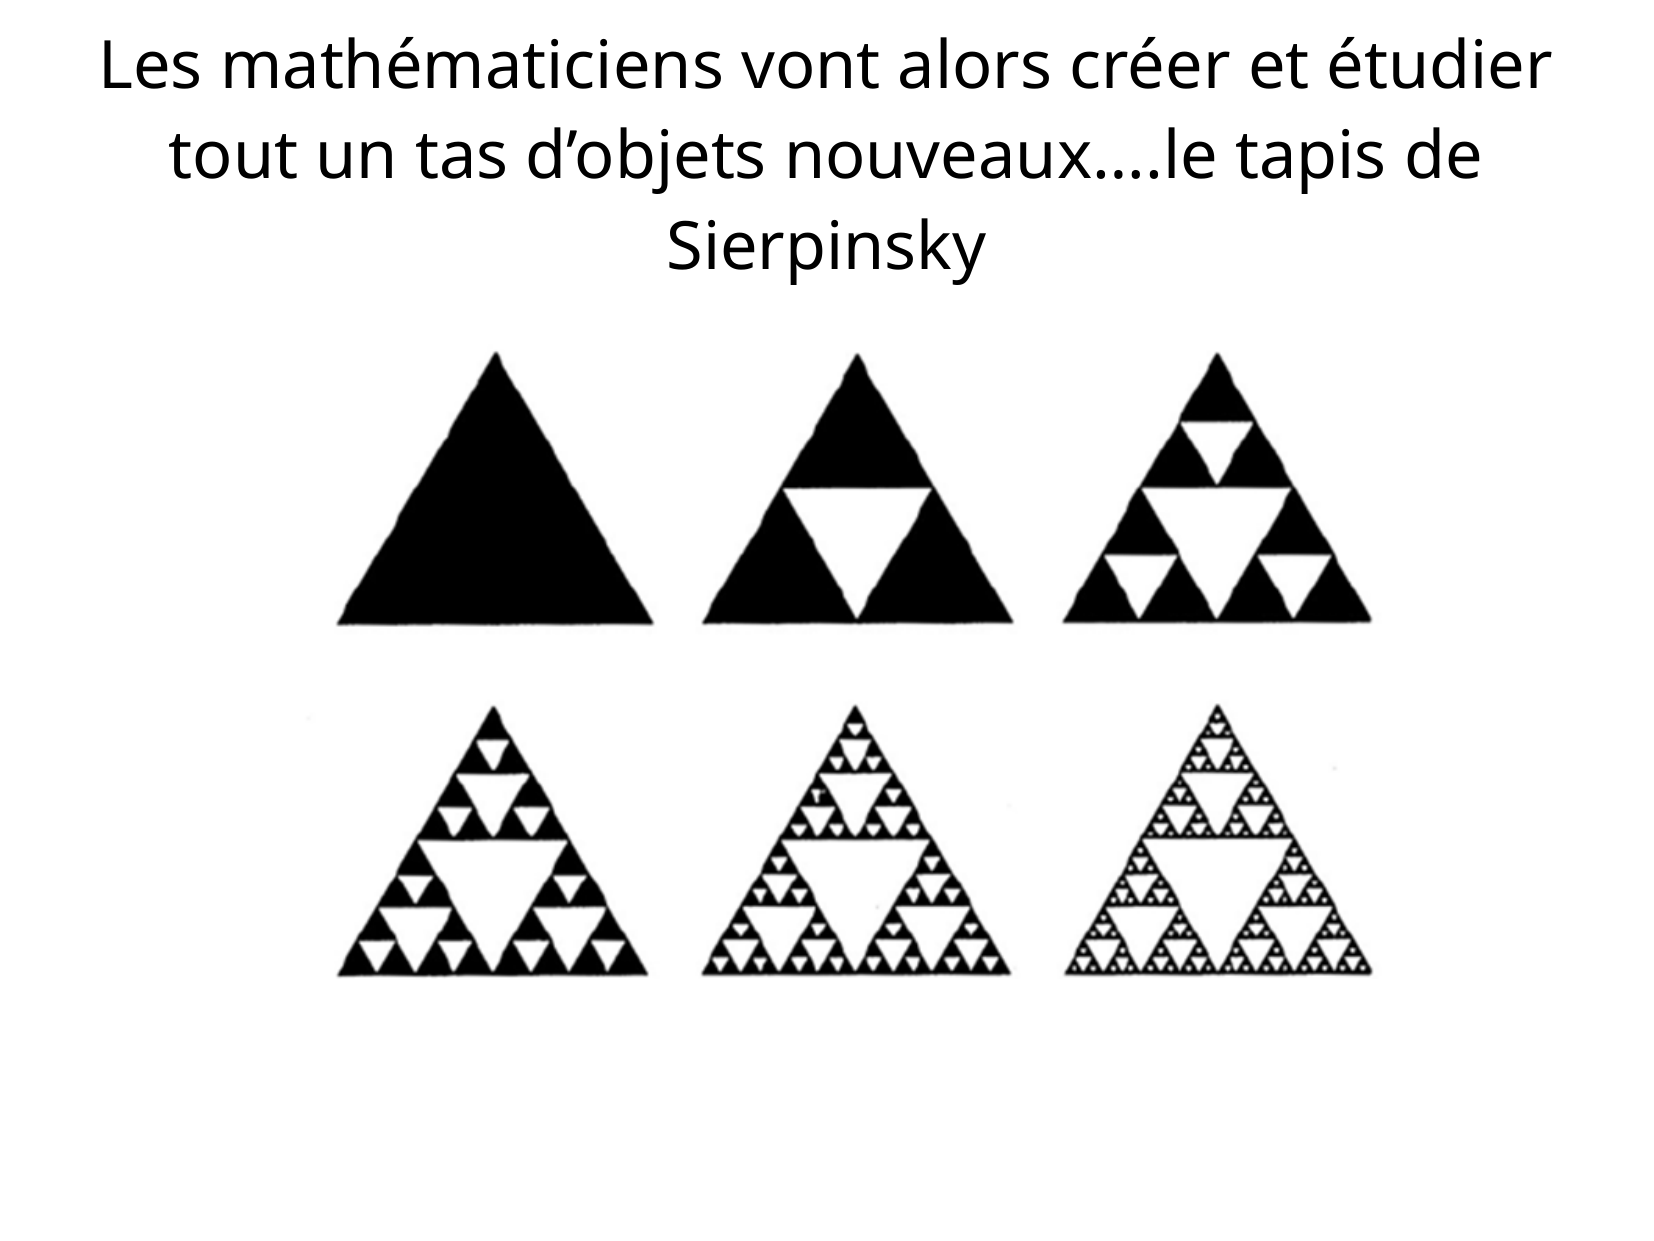

# Les mathématiciens vont alors créer et étudier tout un tas d’objets nouveaux….le tapis de Sierpinsky